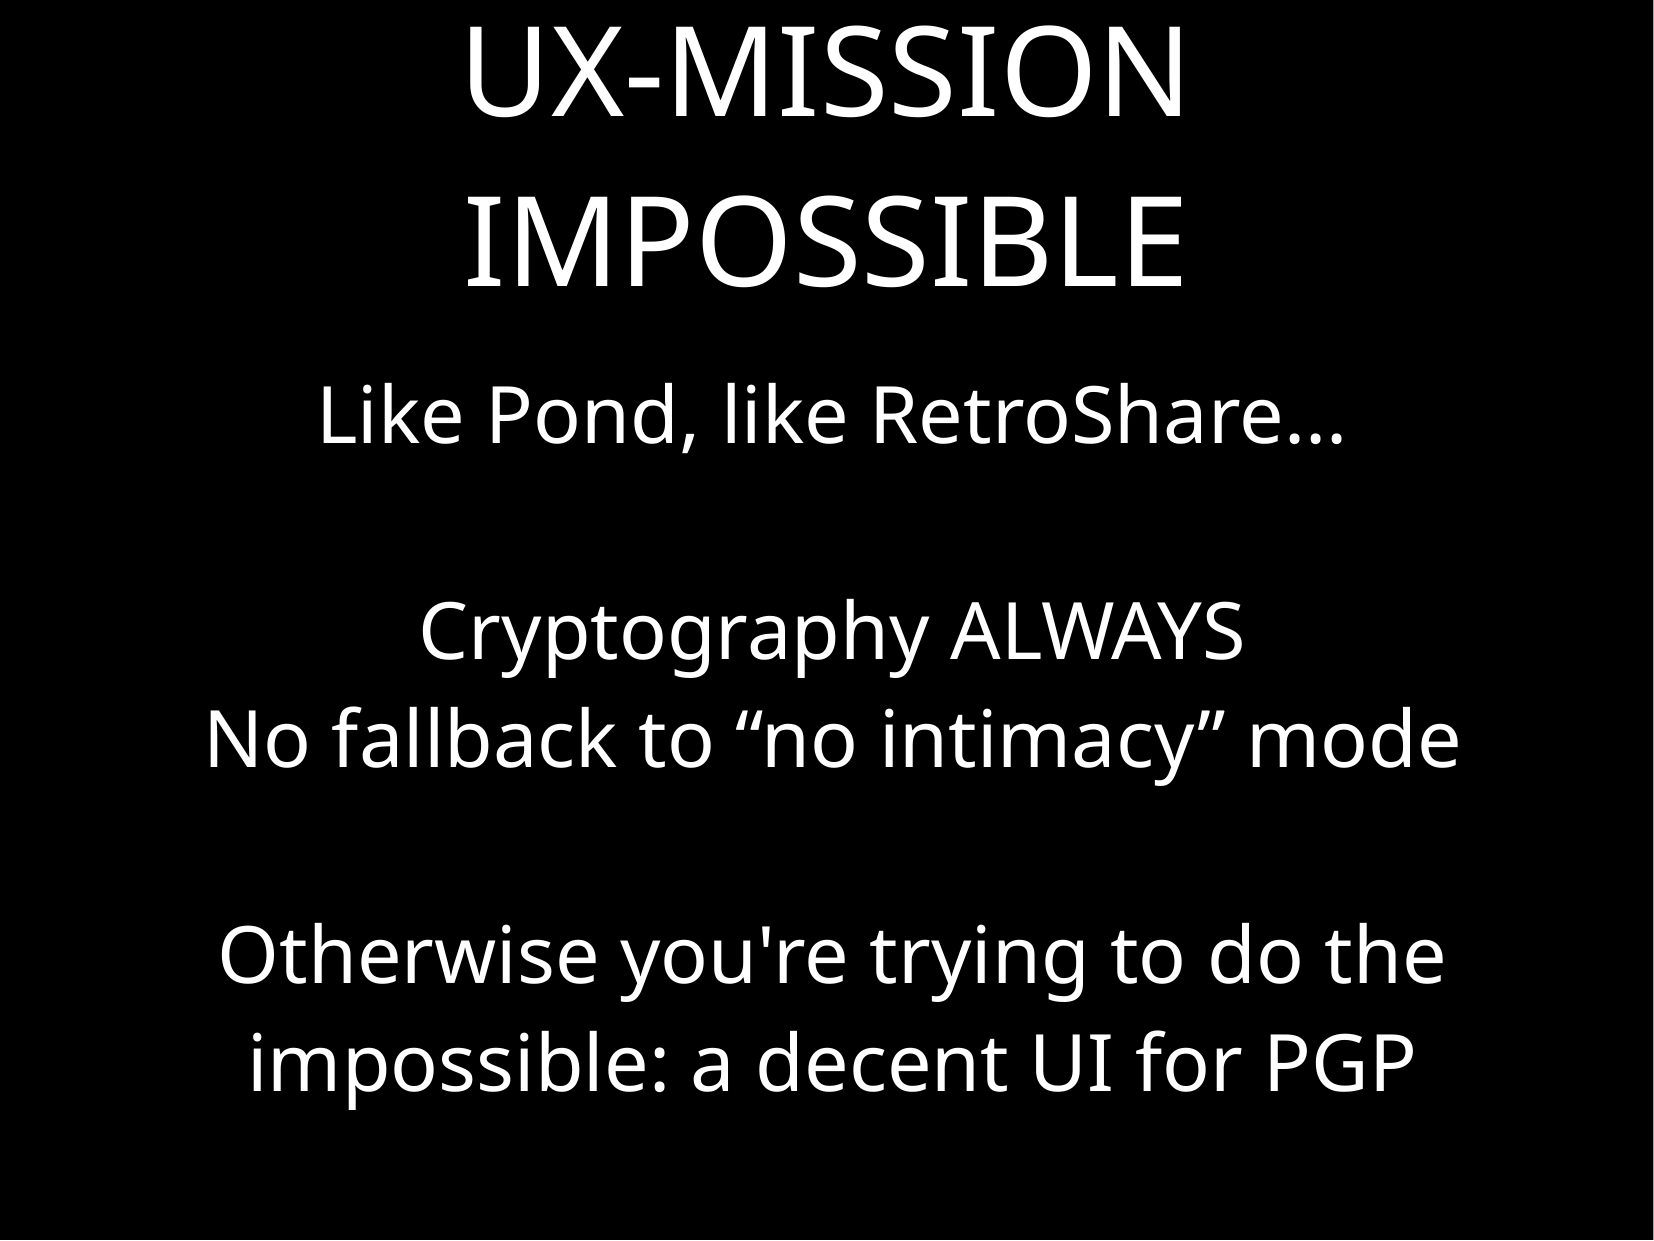

# UX-MISSION IMPOSSIBLE
Like Pond, like RetroShare...
Cryptography ALWAYS
No fallback to “no intimacy” mode
Otherwise you're trying to do the impossible: a decent UI for PGP